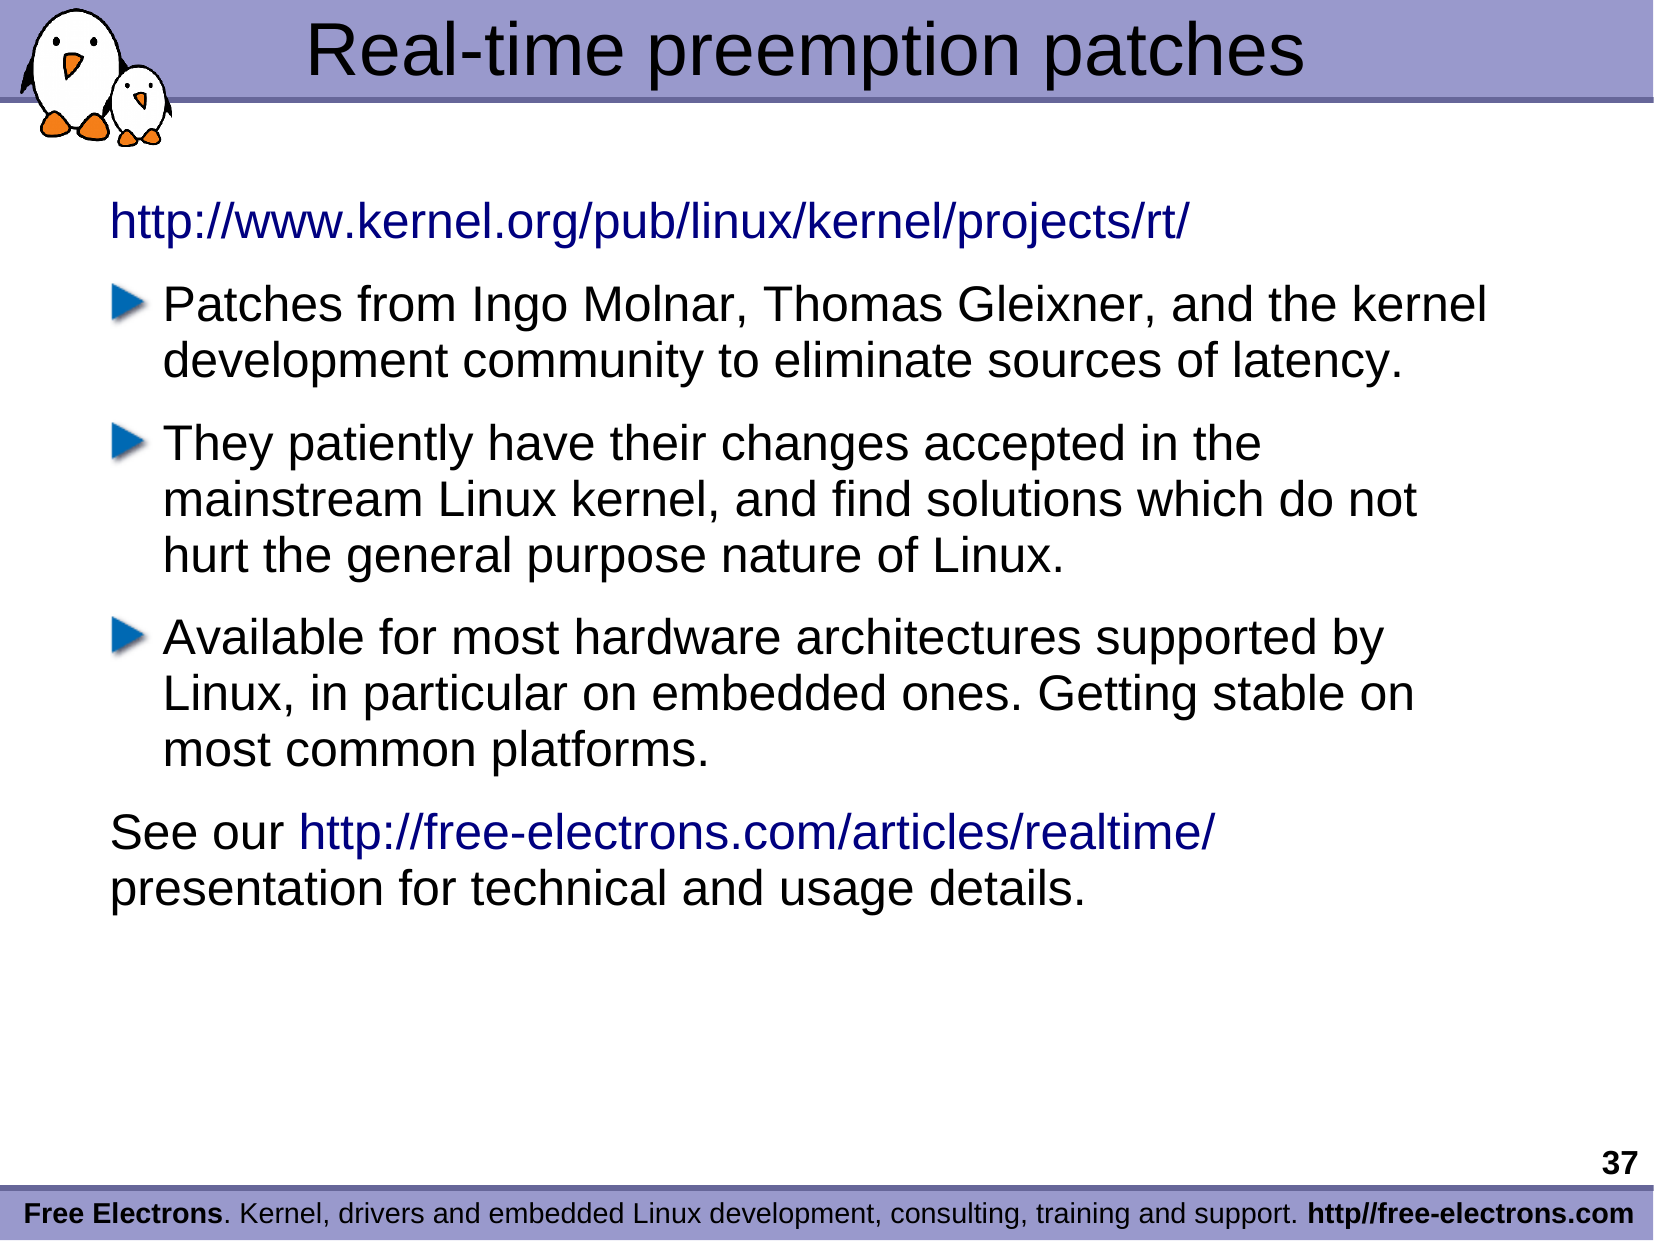

# Real-time preemption patches
http://www.kernel.org/pub/linux/kernel/projects/rt/
Patches from Ingo Molnar, Thomas Gleixner, and the kernel development community to eliminate sources of latency.
They patiently have their changes accepted in the mainstream Linux kernel, and find solutions which do not hurt the general purpose nature of Linux.
Available for most hardware architectures supported by Linux, in particular on embedded ones. Getting stable on most common platforms.
See our http://free-electrons.com/articles/realtime/
presentation for technical and usage details.